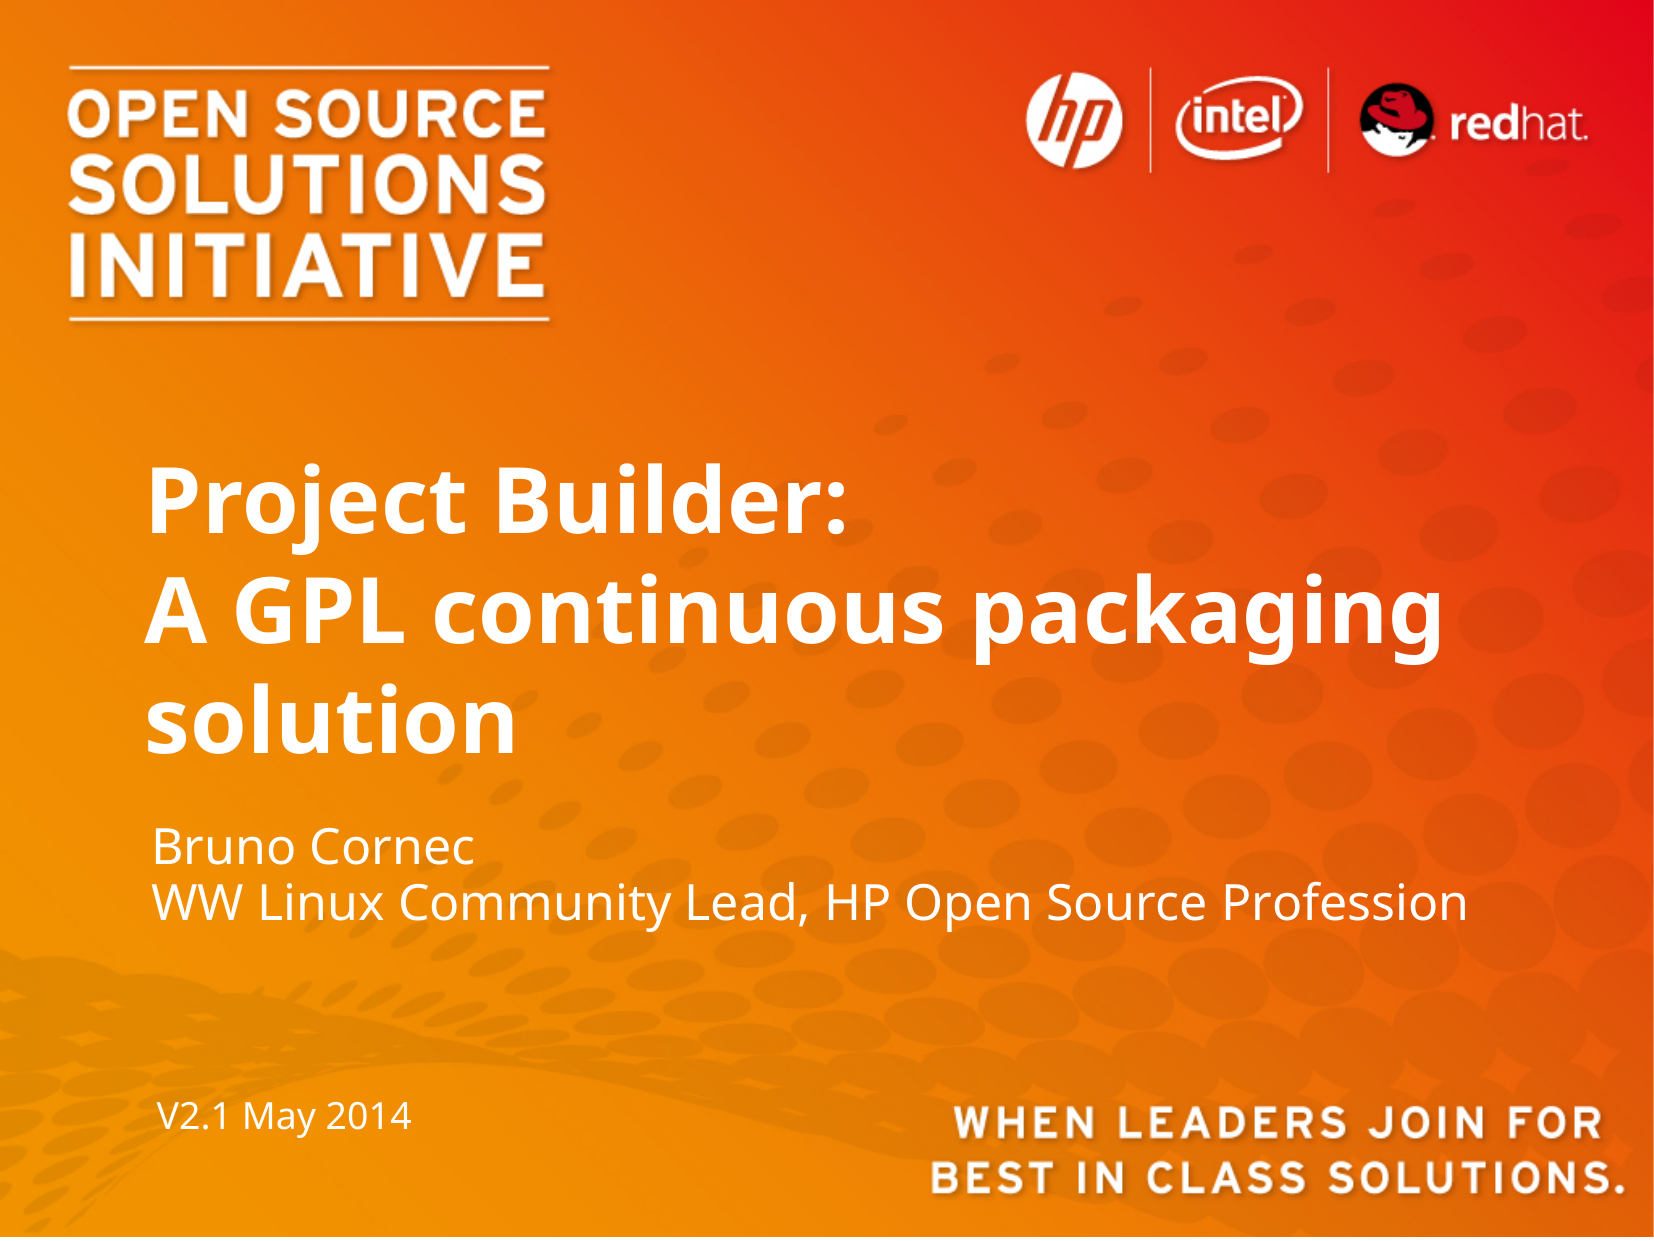

# Project Builder: A GPL continuous packaging solution
Bruno Cornec
WW Linux Community Lead, HP Open Source Profession
V2.1 May 2014